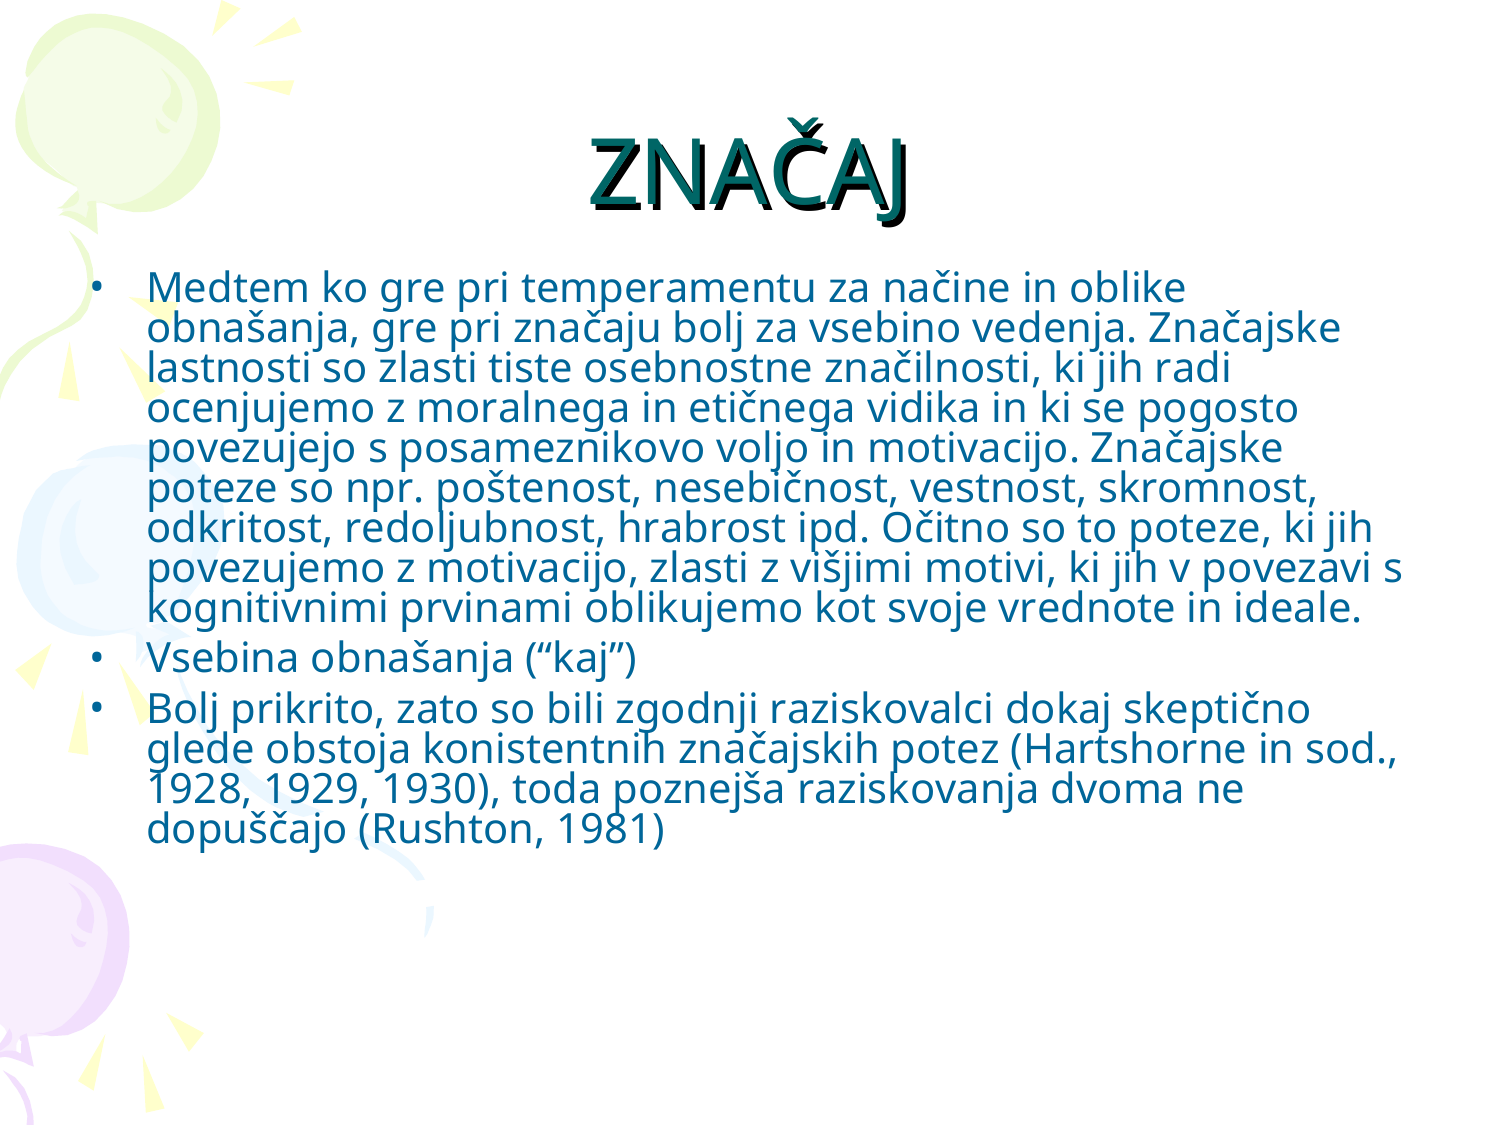

# ZNAČAJ
Medtem ko gre pri temperamentu za načine in oblike obnašanja, gre pri značaju bolj za vsebino vedenja. Značajske lastnosti so zlasti tiste osebnostne značilnosti, ki jih radi ocenjujemo z moralnega in etičnega vidika in ki se pogosto povezujejo s posameznikovo voljo in motivacijo. Značajske poteze so npr. poštenost, nesebičnost, vestnost, skromnost, odkritost, redoljubnost, hrabrost ipd. Očitno so to poteze, ki jih povezujemo z motivacijo, zlasti z višjimi motivi, ki jih v povezavi s kognitivnimi prvinami oblikujemo kot svoje vrednote in ideale.
Vsebina obnašanja (“kaj”)
Bolj prikrito, zato so bili zgodnji raziskovalci dokaj skeptično glede obstoja konistentnih značajskih potez (Hartshorne in sod., 1928, 1929, 1930), toda poznejša raziskovanja dvoma ne dopuščajo (Rushton, 1981)